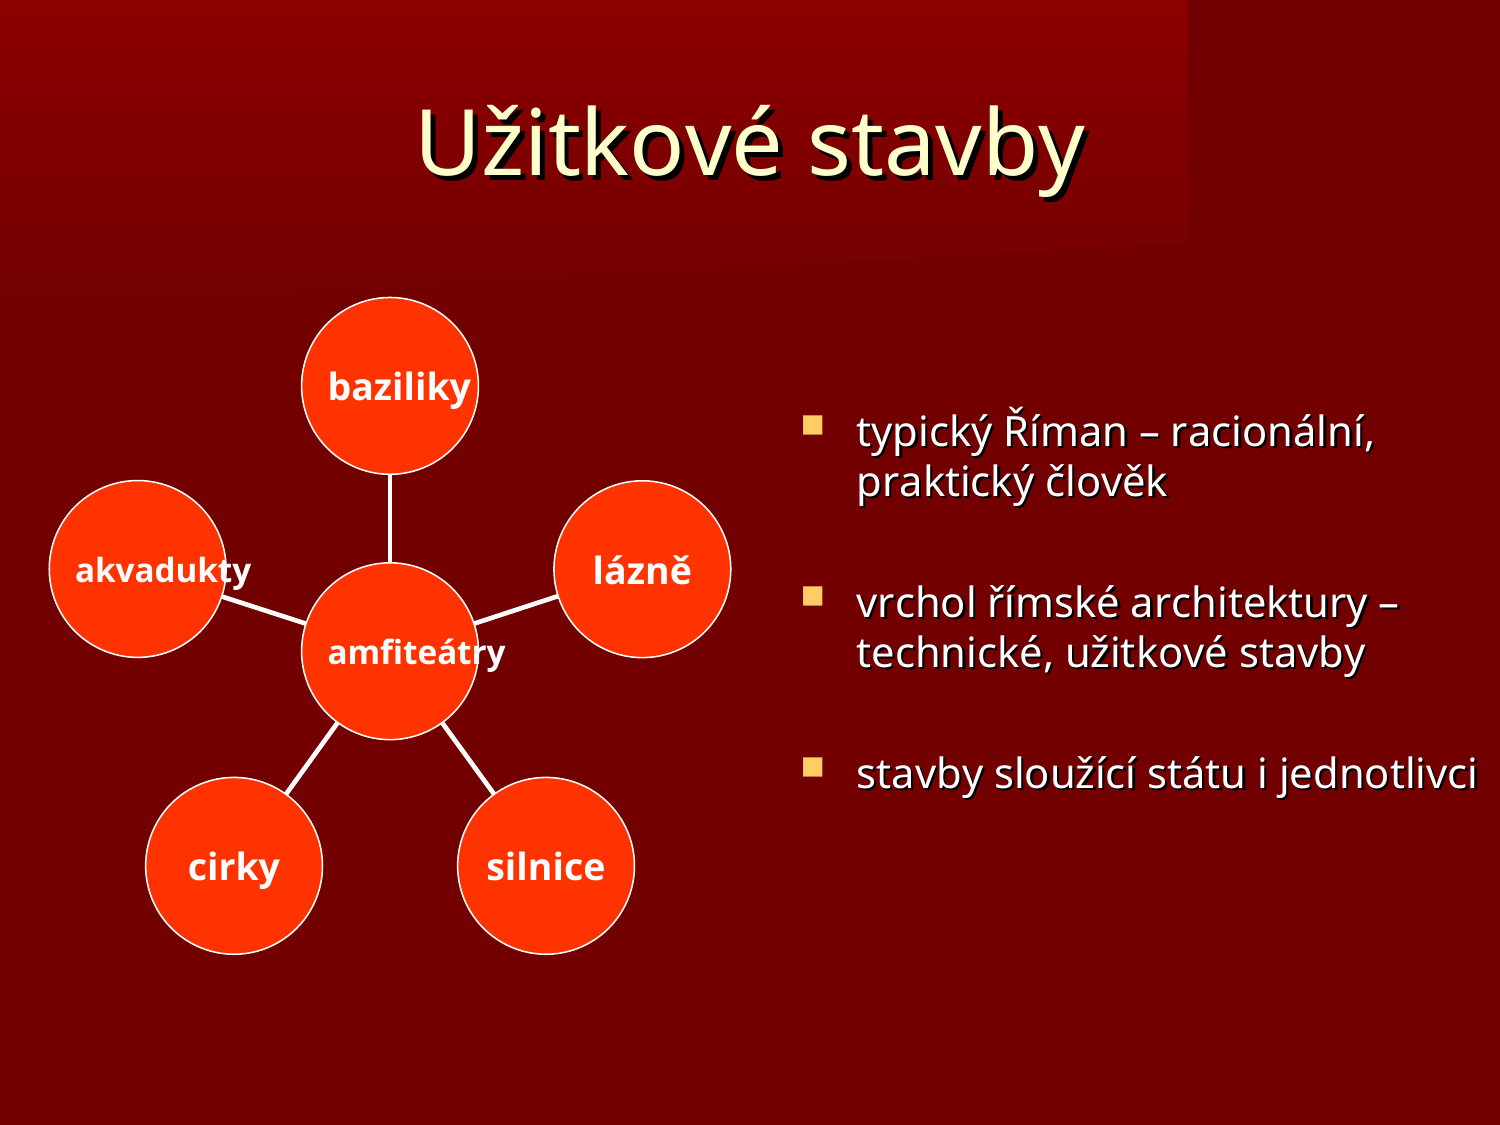

# Užitkové stavby
baziliky
akvadukty
lázně
amfiteátry
cirky
silnice
typický Říman – racionální, praktický člověk
vrchol římské architektury – technické, užitkové stavby
stavby sloužící státu i jednotlivci